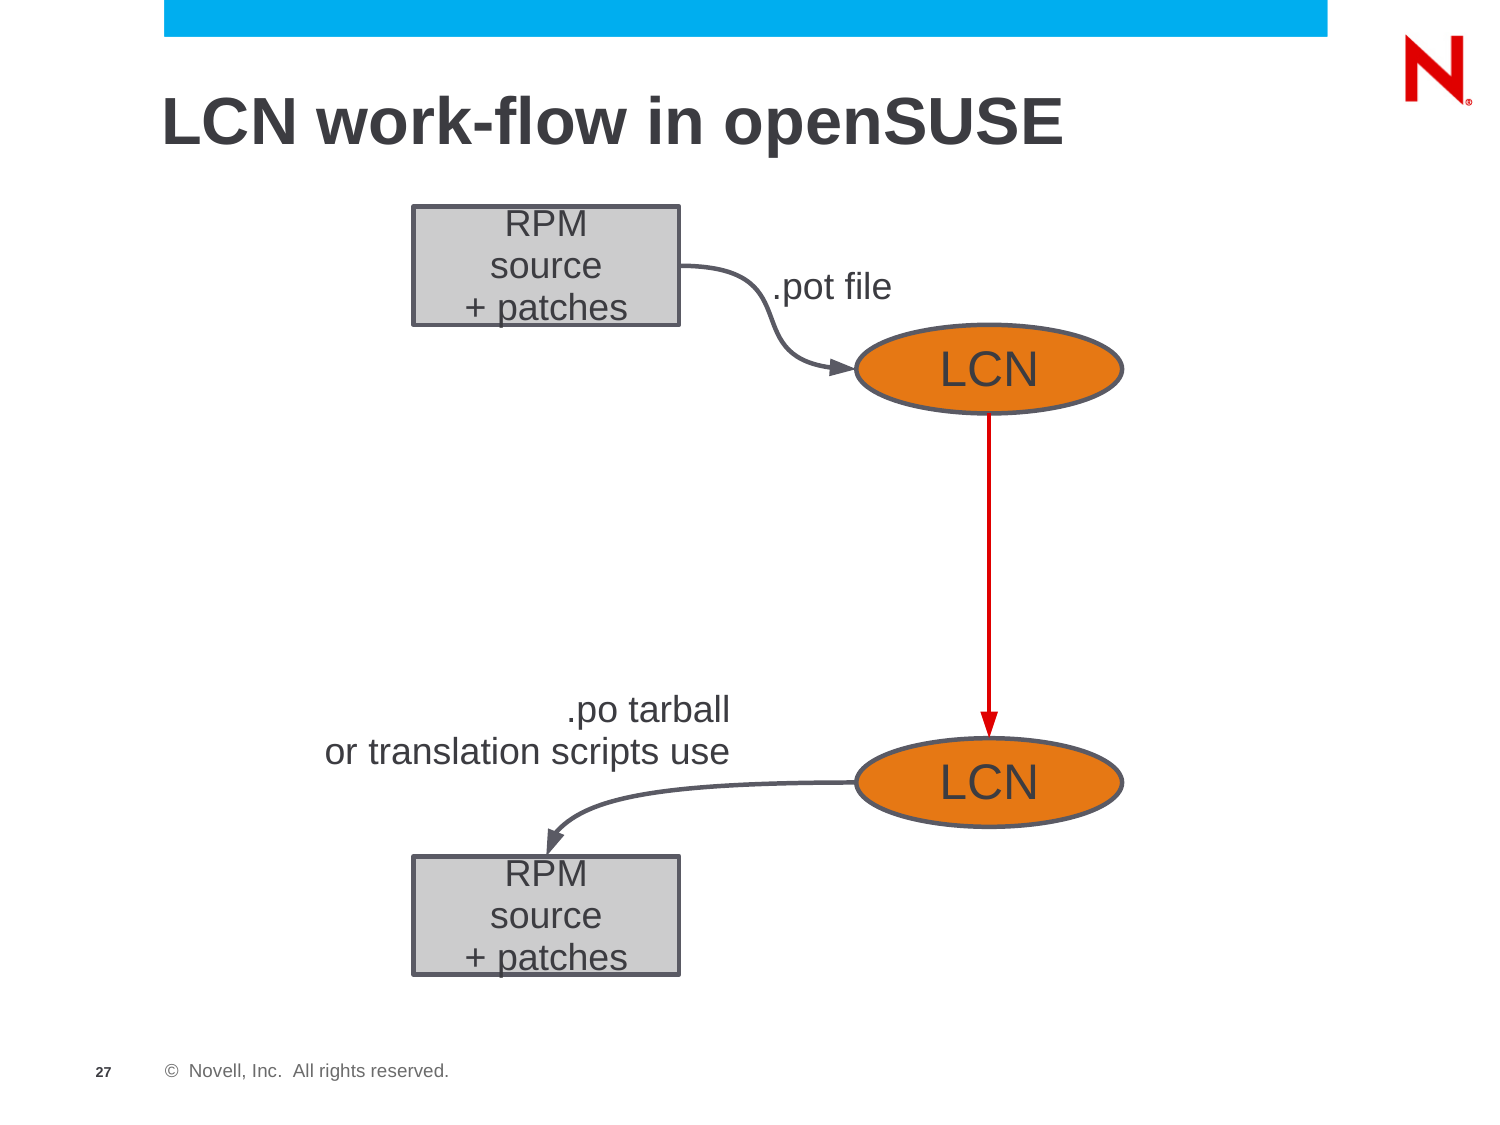

# LCN work-flow in openSUSE
RPM
source
+ patches
LCN
LCN
RPM
source
+ patches